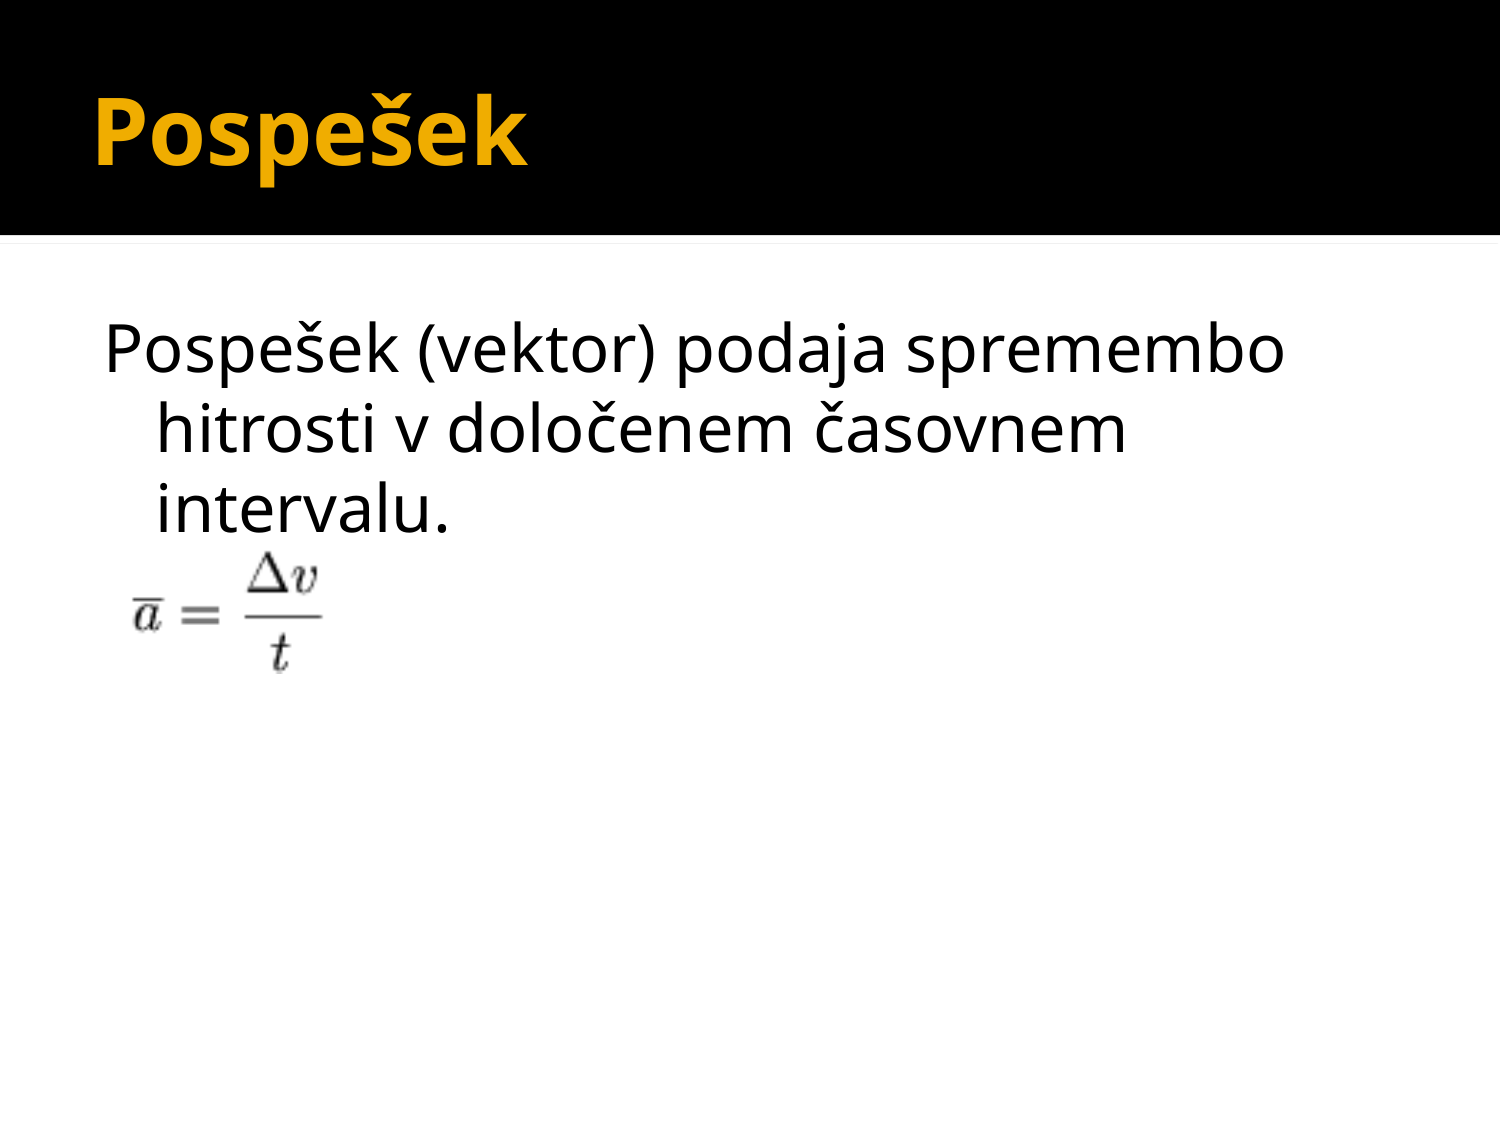

# Pospešek
Pospešek (vektor) podaja spremembo hitrosti v določenem časovnem intervalu.